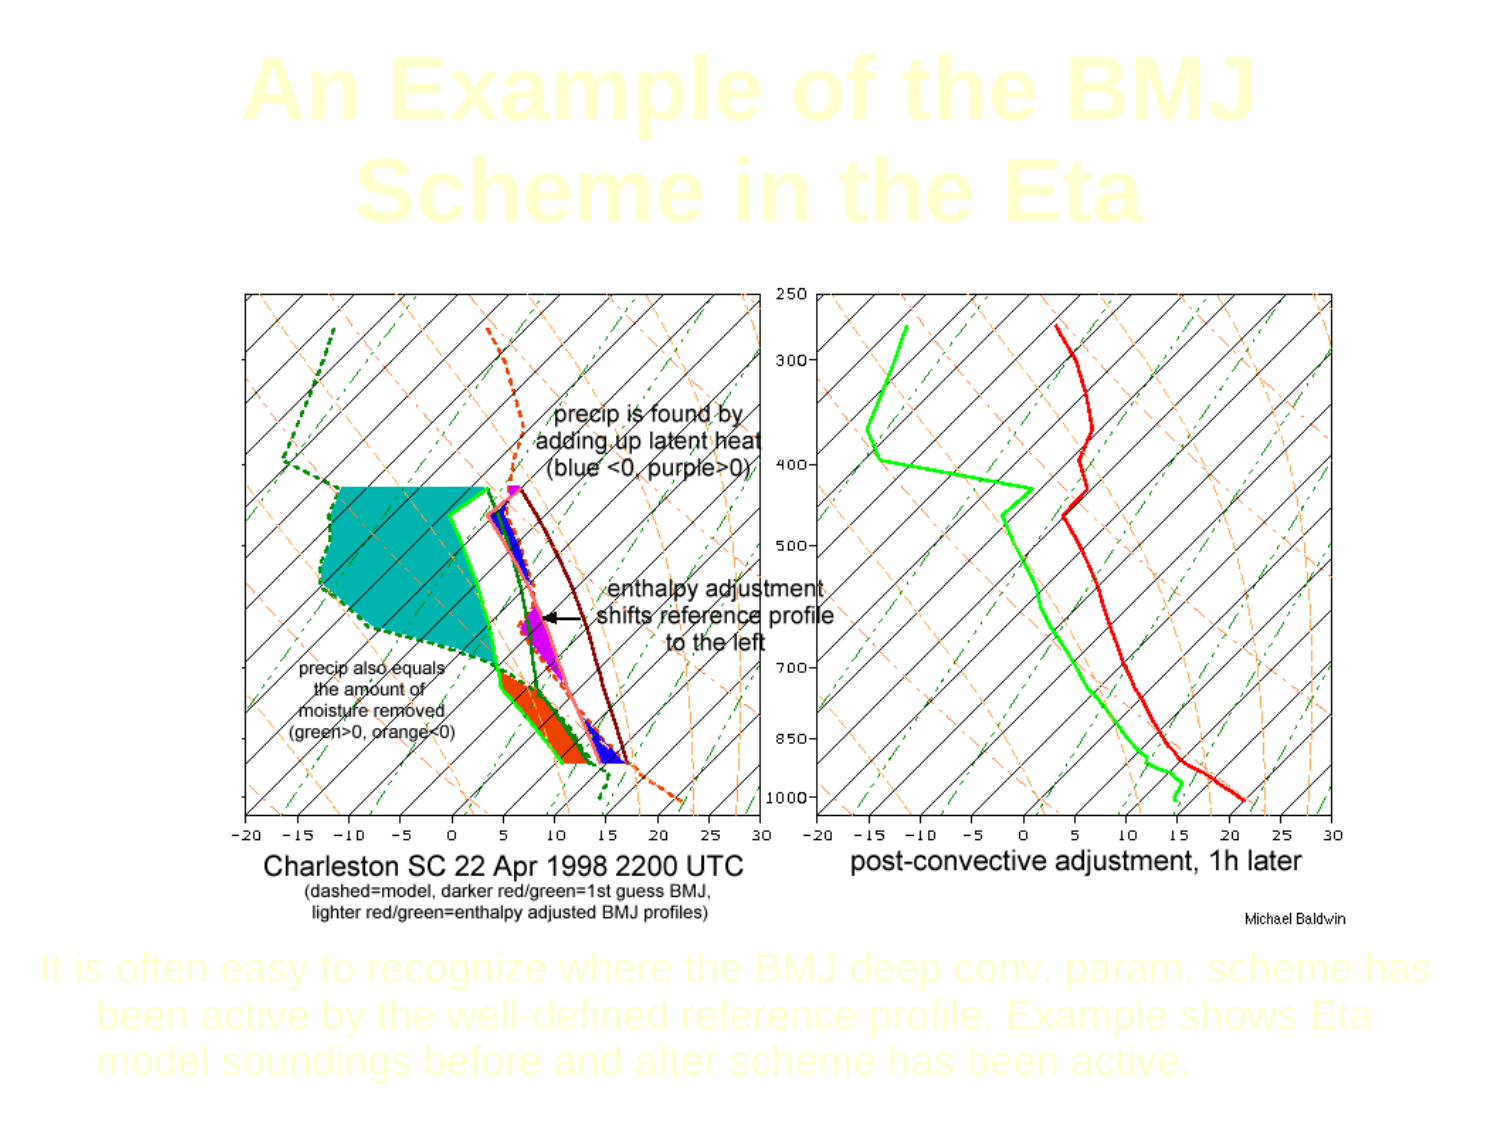

# An Example of the BMJ Scheme in the Eta
It is often easy to recognize where the BMJ deep conv. param. scheme has been active by the well-defined reference profile. Example shows Eta model soundings before and after scheme has been active.